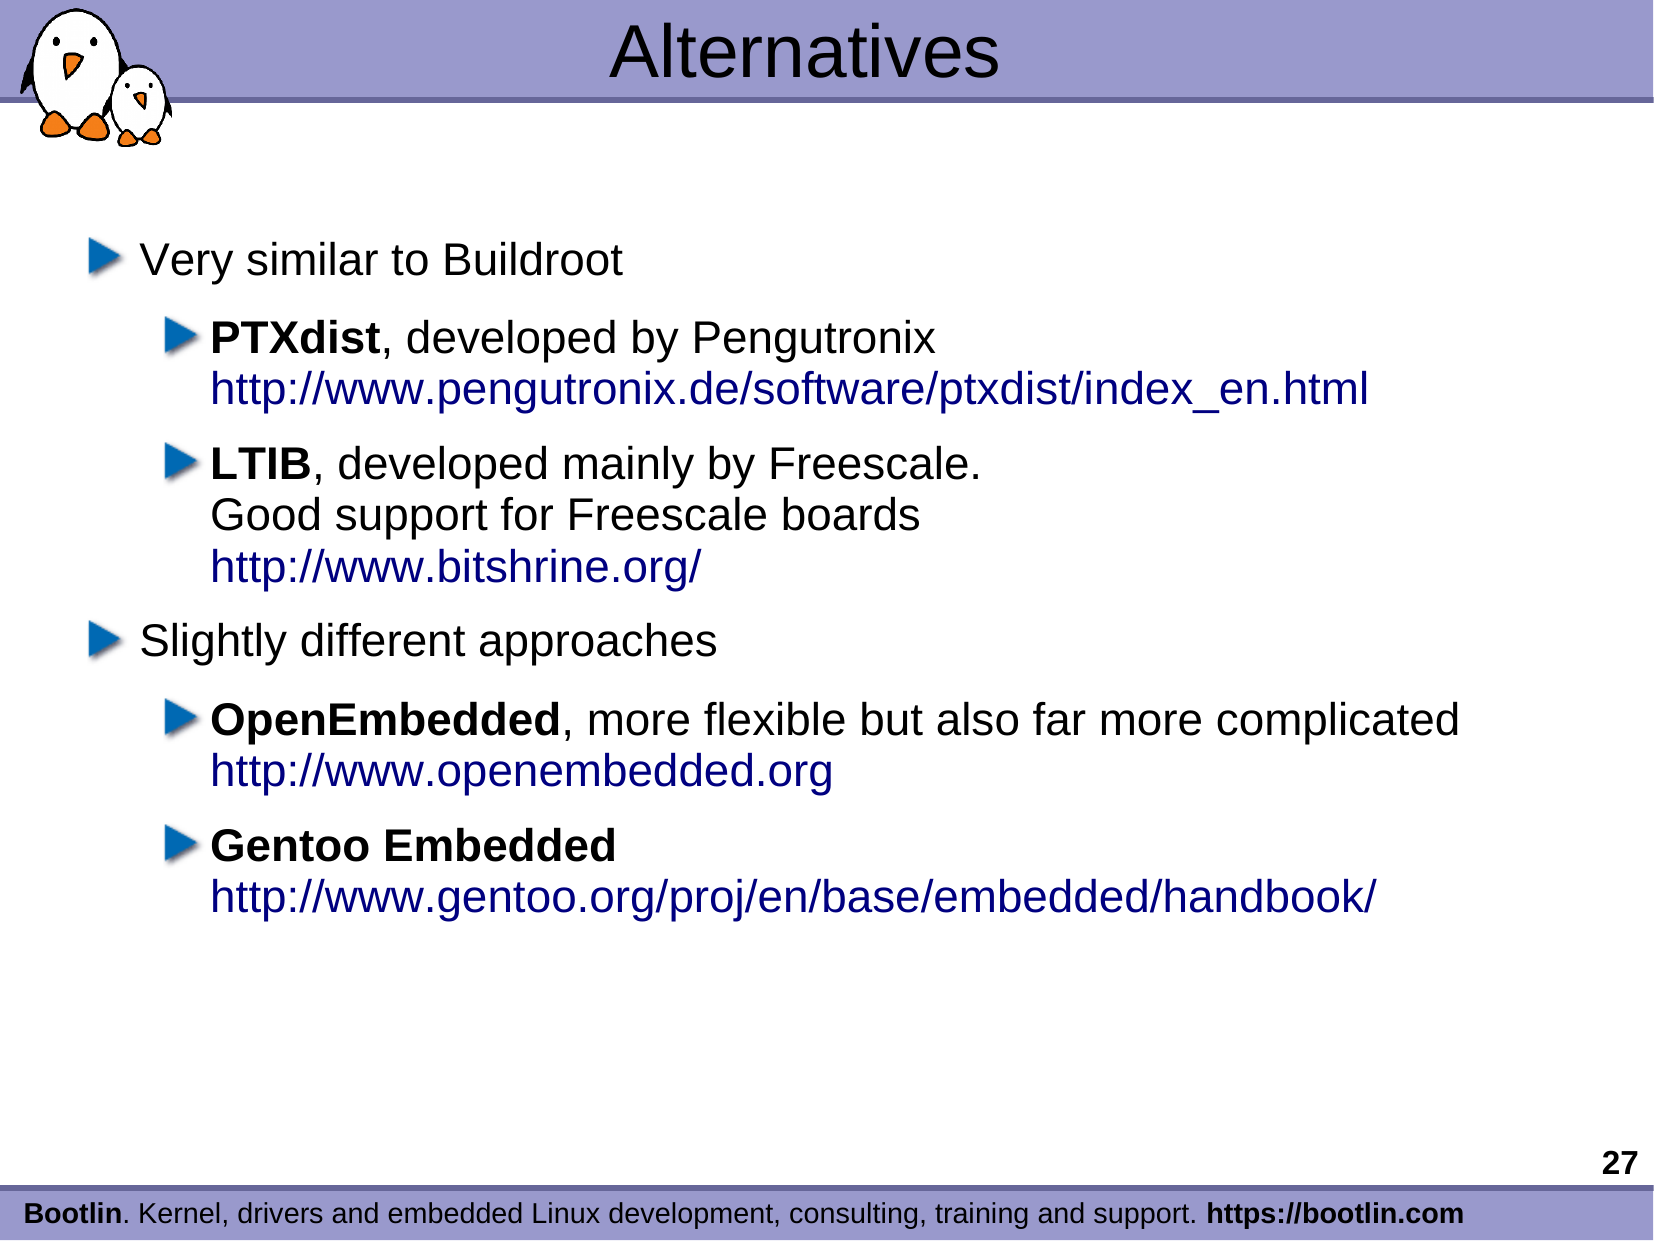

# Alternatives
Very similar to Buildroot
PTXdist, developed by Pengutronix
http://www.pengutronix.de/software/ptxdist/index_en.html
LTIB, developed mainly by Freescale.
Good support for Freescale boards
http://www.bitshrine.org/
Slightly different approaches
OpenEmbedded, more flexible but also far more complicated
http://www.openembedded.org
Gentoo Embedded
http://www.gentoo.org/proj/en/base/embedded/handbook/